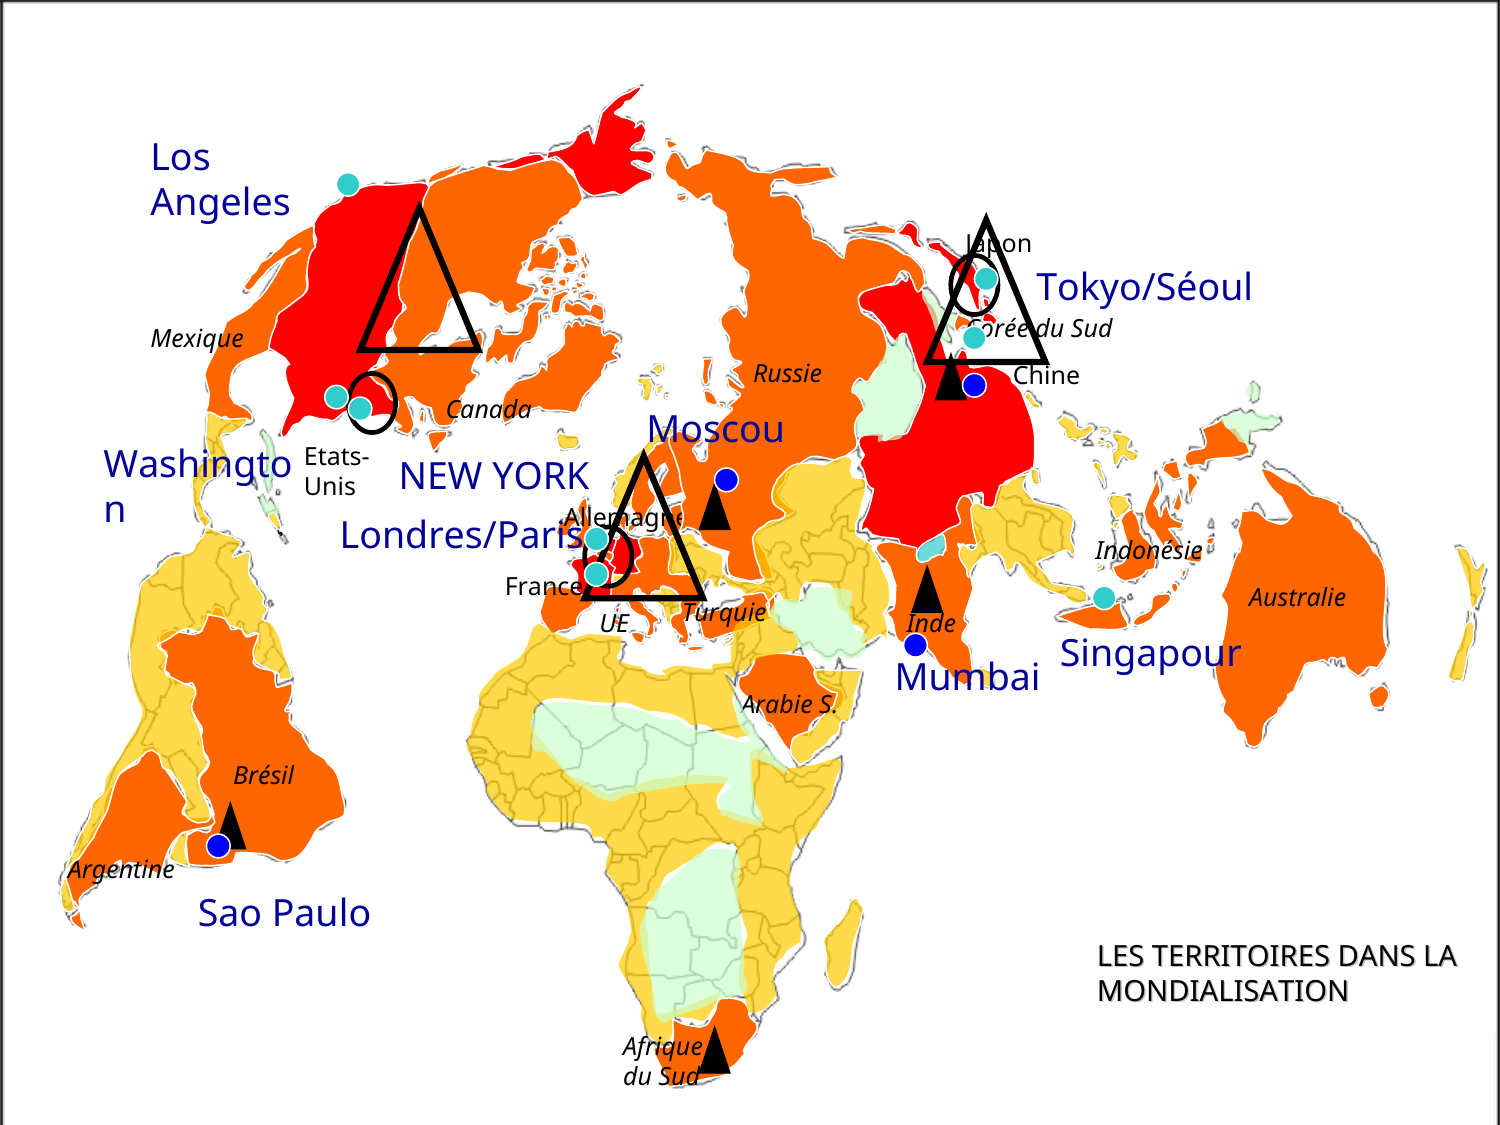

Los Angeles
Japon
Tokyo/Séoul
Corée du Sud
Mexique
Russie
Chine
Canada
Moscou
Washington
Etats-Unis
NEW YORK
Allemagne
Londres/Paris
Indonésie
France
Australie
Turquie
UE
Inde
Singapour
Mumbai
Arabie S.
Brésil
	LES TERRITOIRES DANS LA MONDIALISATION
Argentine
Sao Paulo
Afrique du Sud